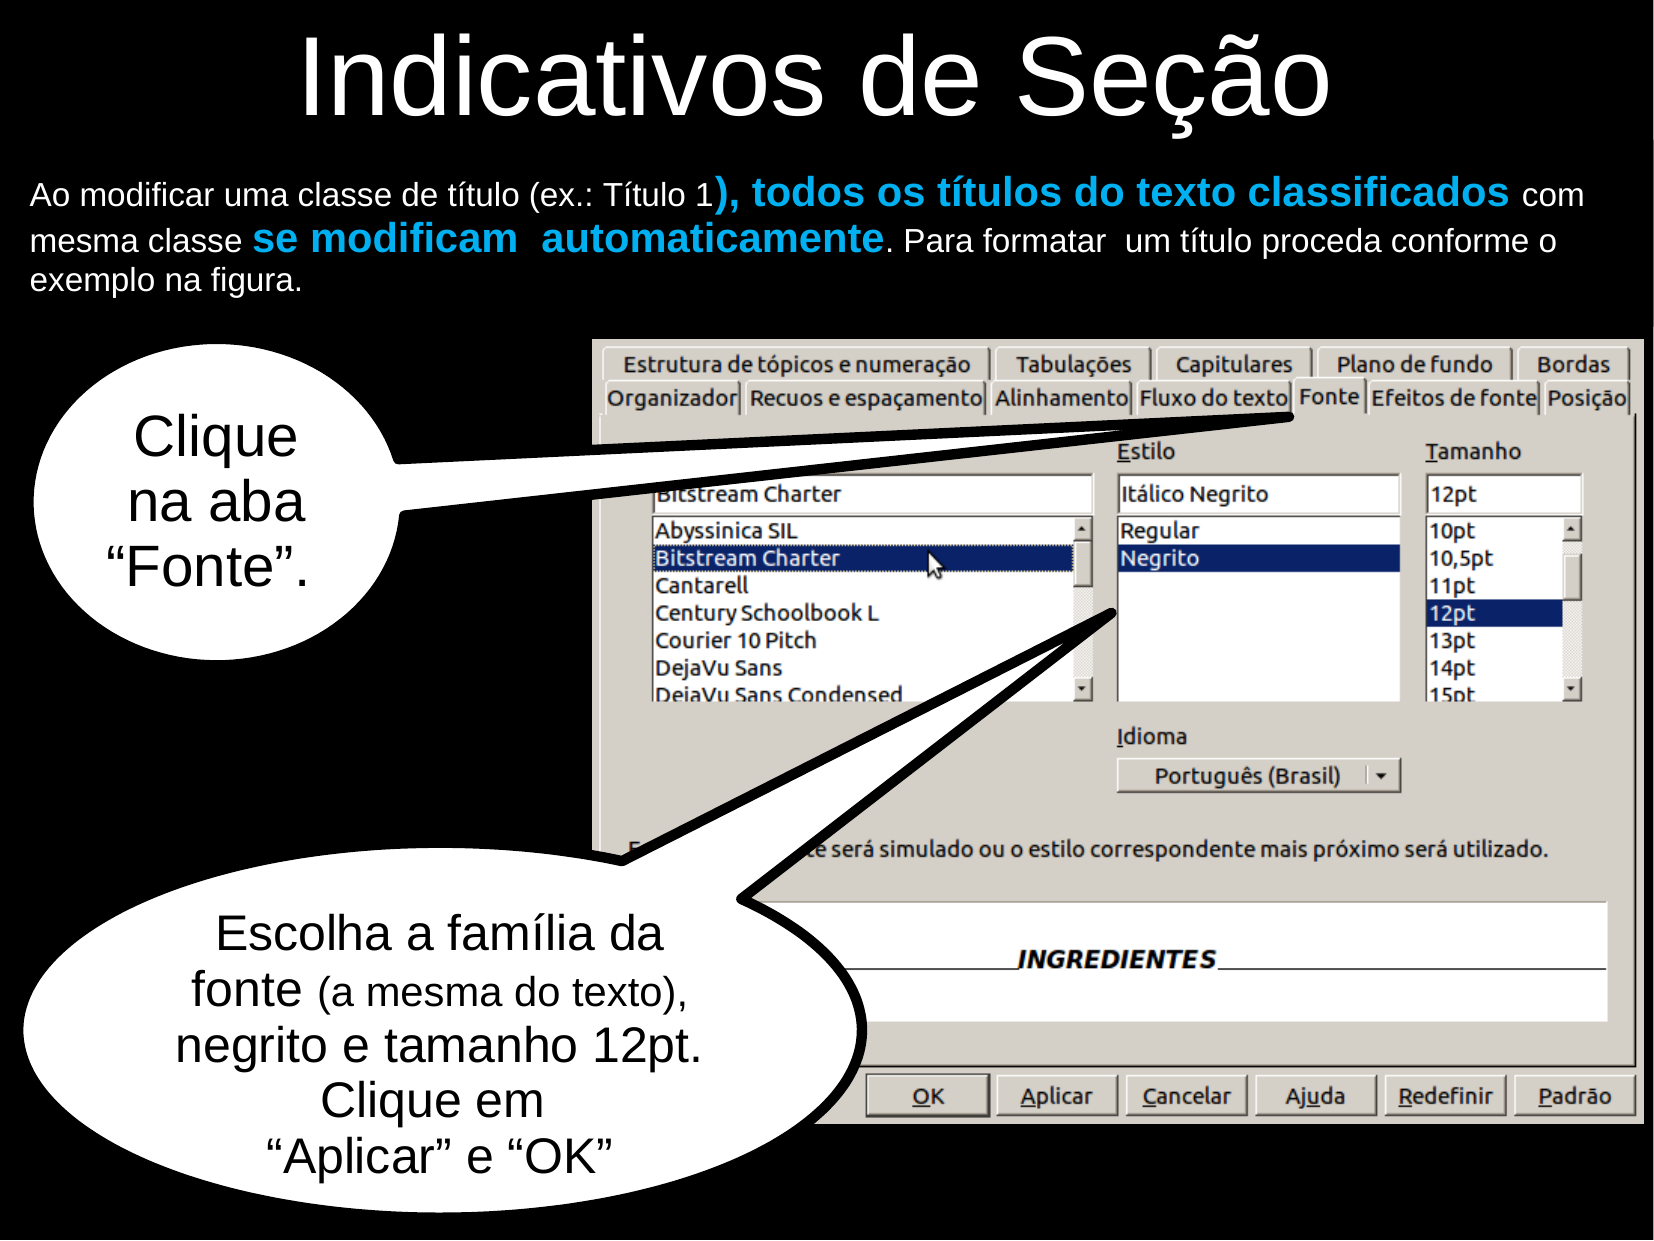

# Indicativos de Seção
Ao modificar uma classe de título (ex.: Título 1), todos os títulos do texto classificados com mesma classe se modificam automaticamente. Para formatar um título proceda conforme o exemplo na figura.
Clique na aba “Fonte”.
Escolha a família da fonte (a mesma do texto), negrito e tamanho 12pt.
Clique em
“Aplicar” e “OK”